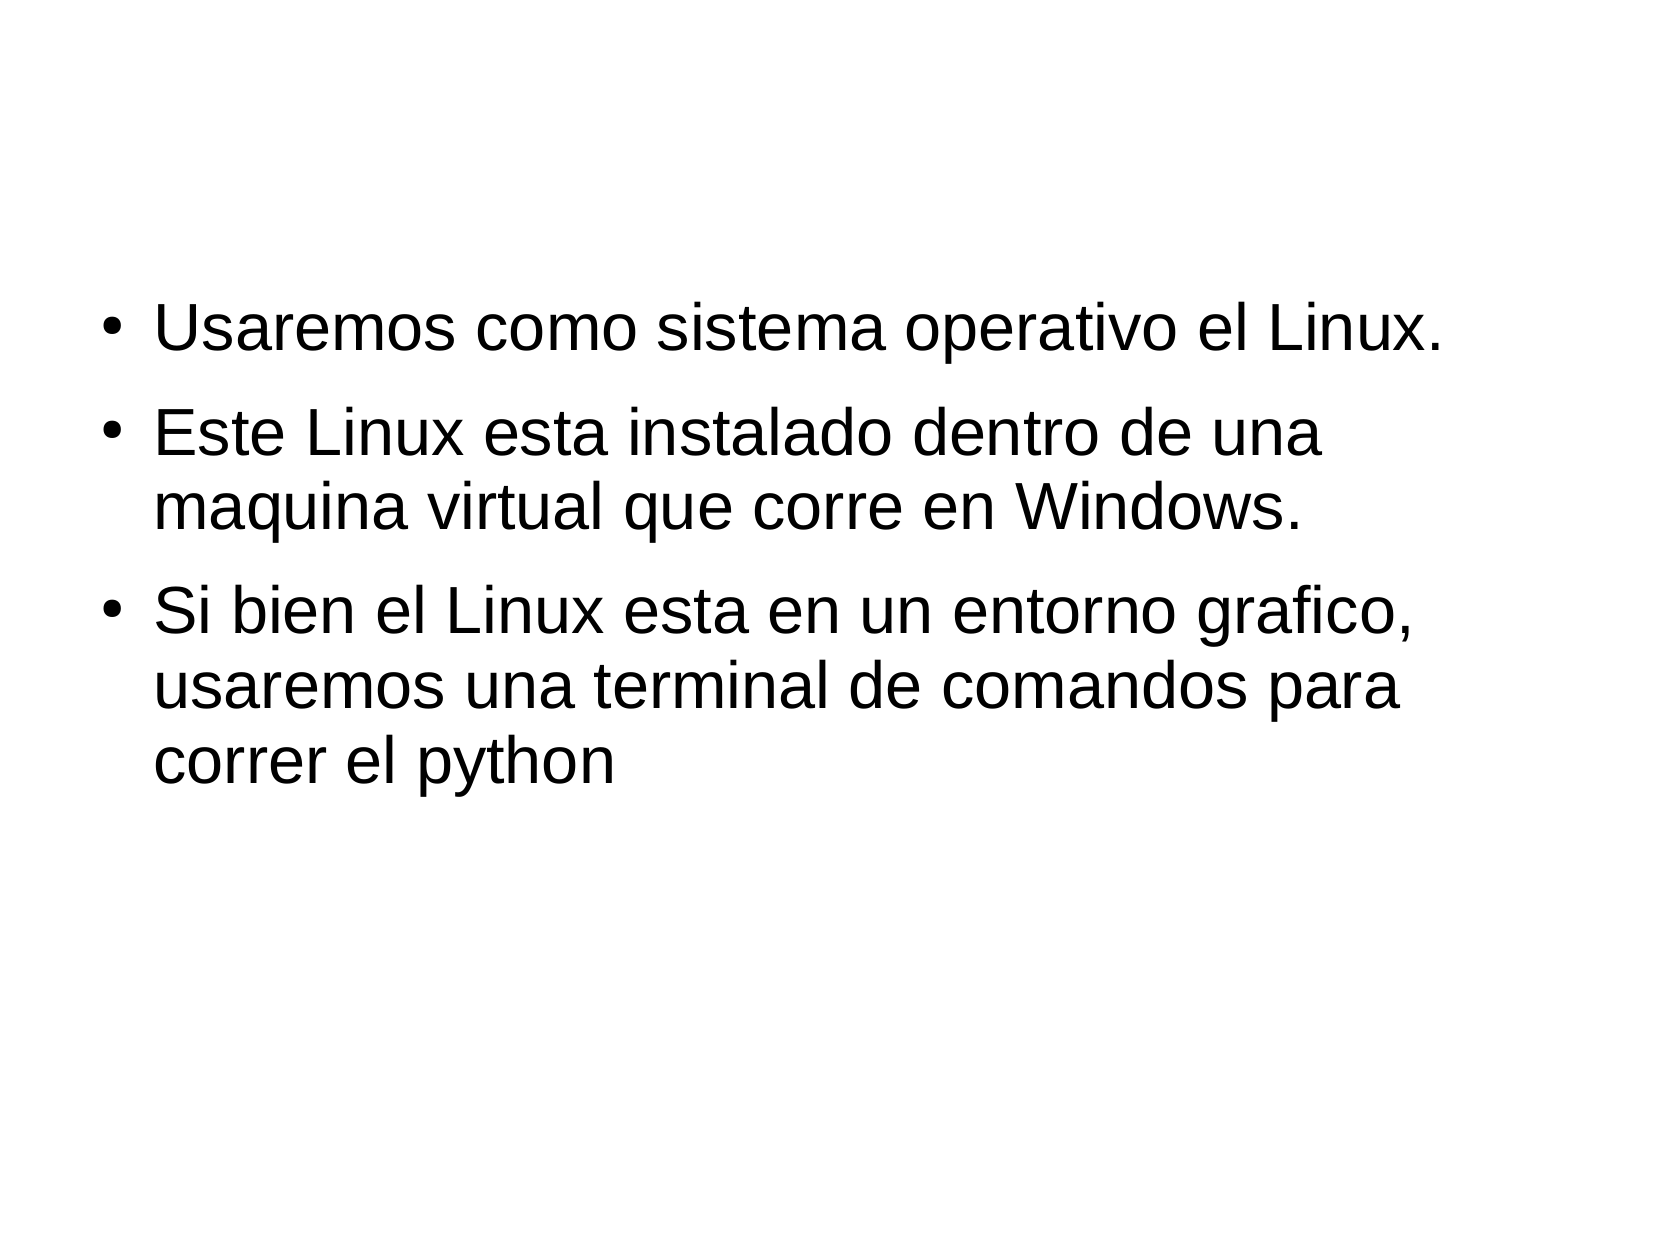

#
Usaremos como sistema operativo el Linux.
Este Linux esta instalado dentro de una maquina virtual que corre en Windows.
Si bien el Linux esta en un entorno grafico, usaremos una terminal de comandos para correr el python